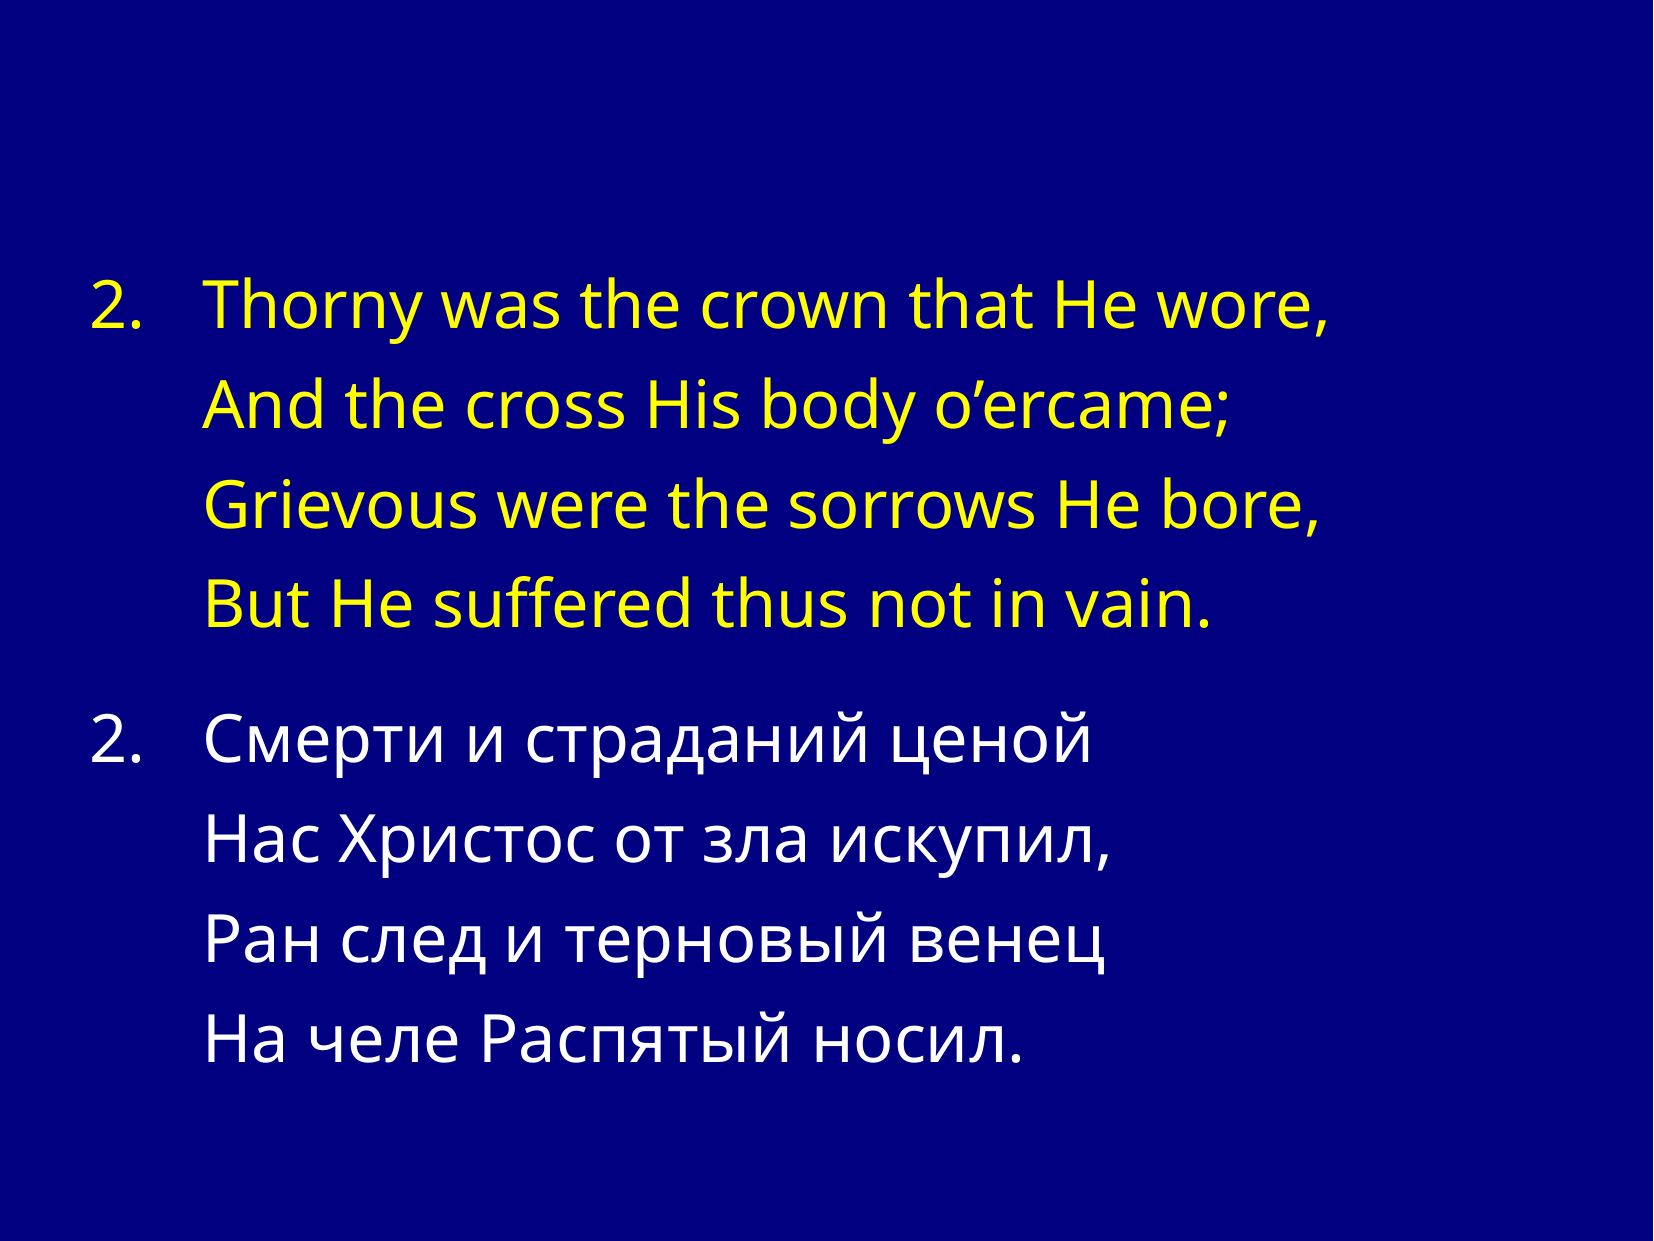

2.	Thorny was the crown that He wore,
	And the cross His body o’ercame;
	Grievous were the sorrows He bore,
	But He suffered thus not in vain.
2.	Смерти и страданий ценой
	Нас Христос от зла искупил,
	Ран след и терновый венец
	На челе Распятый носил.